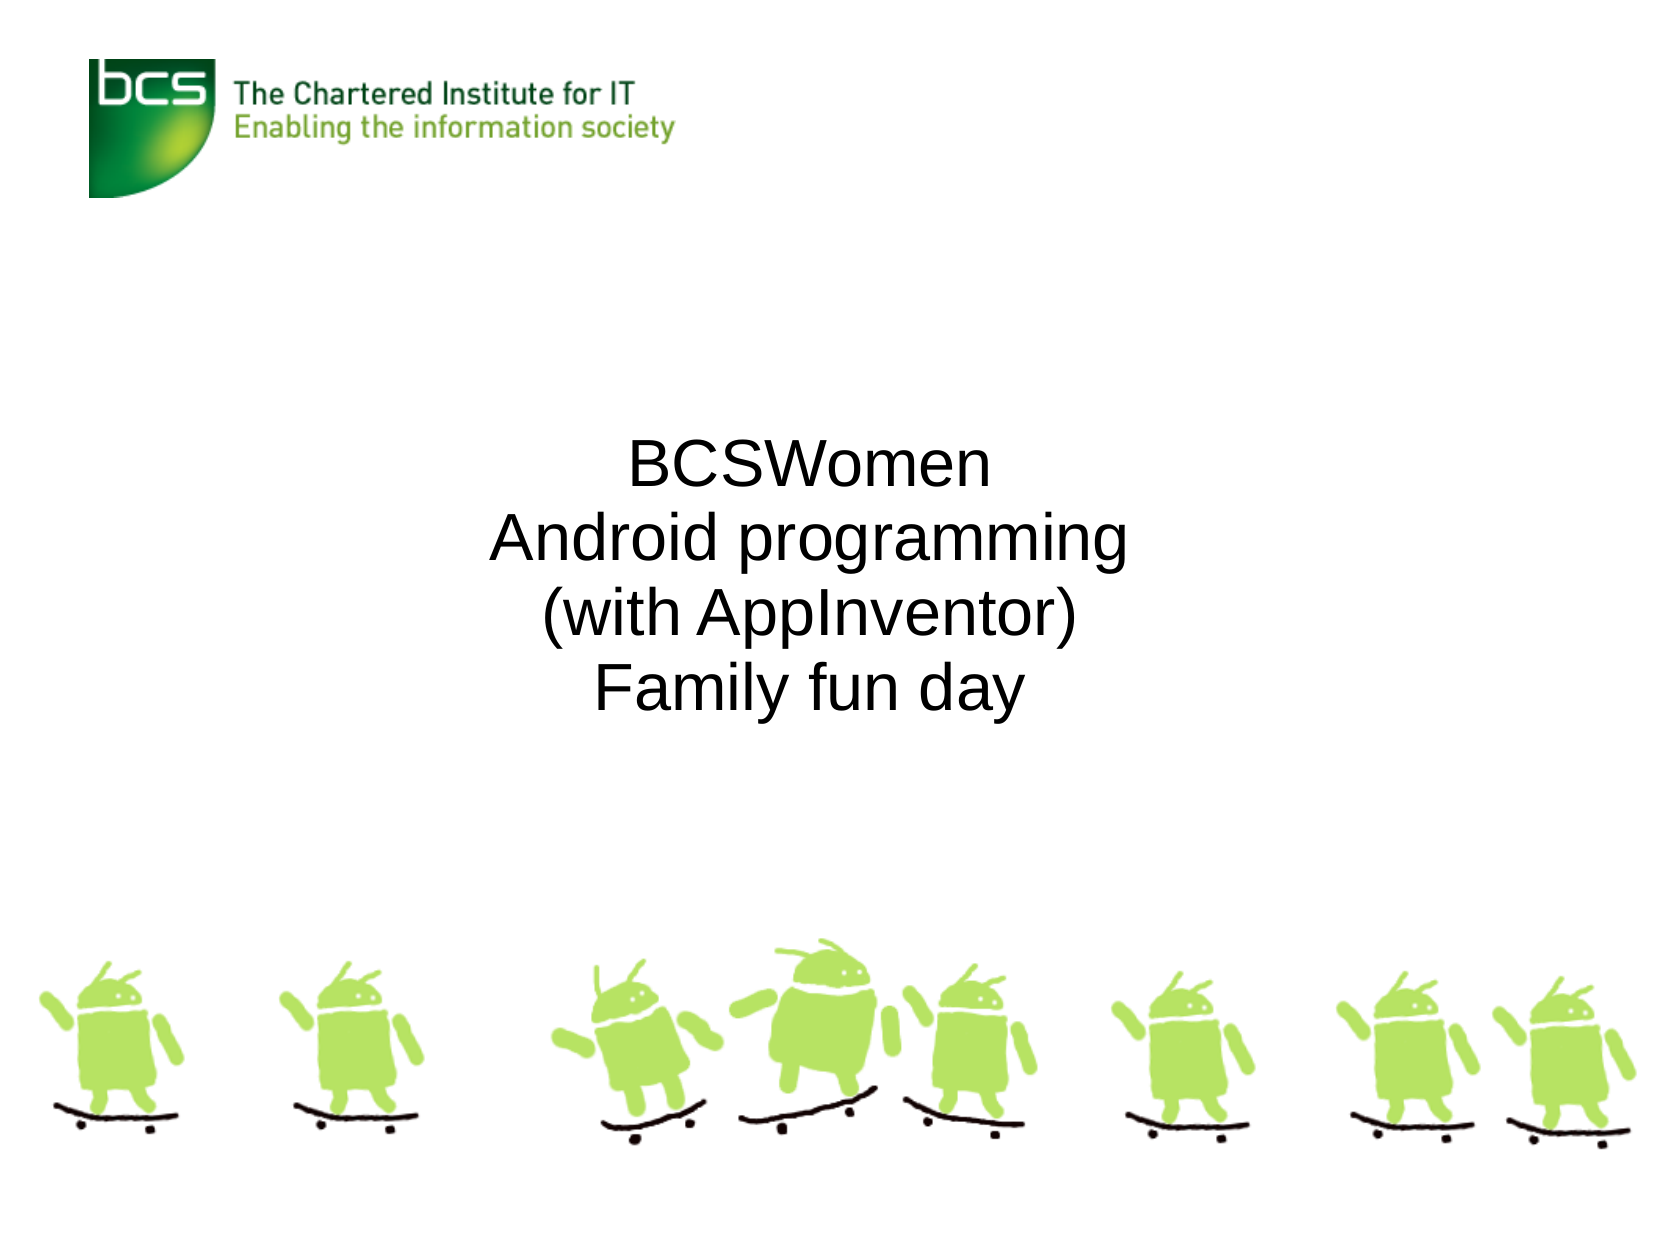

# BCSWomen
Android programming
(with AppInventor)
Family fun day